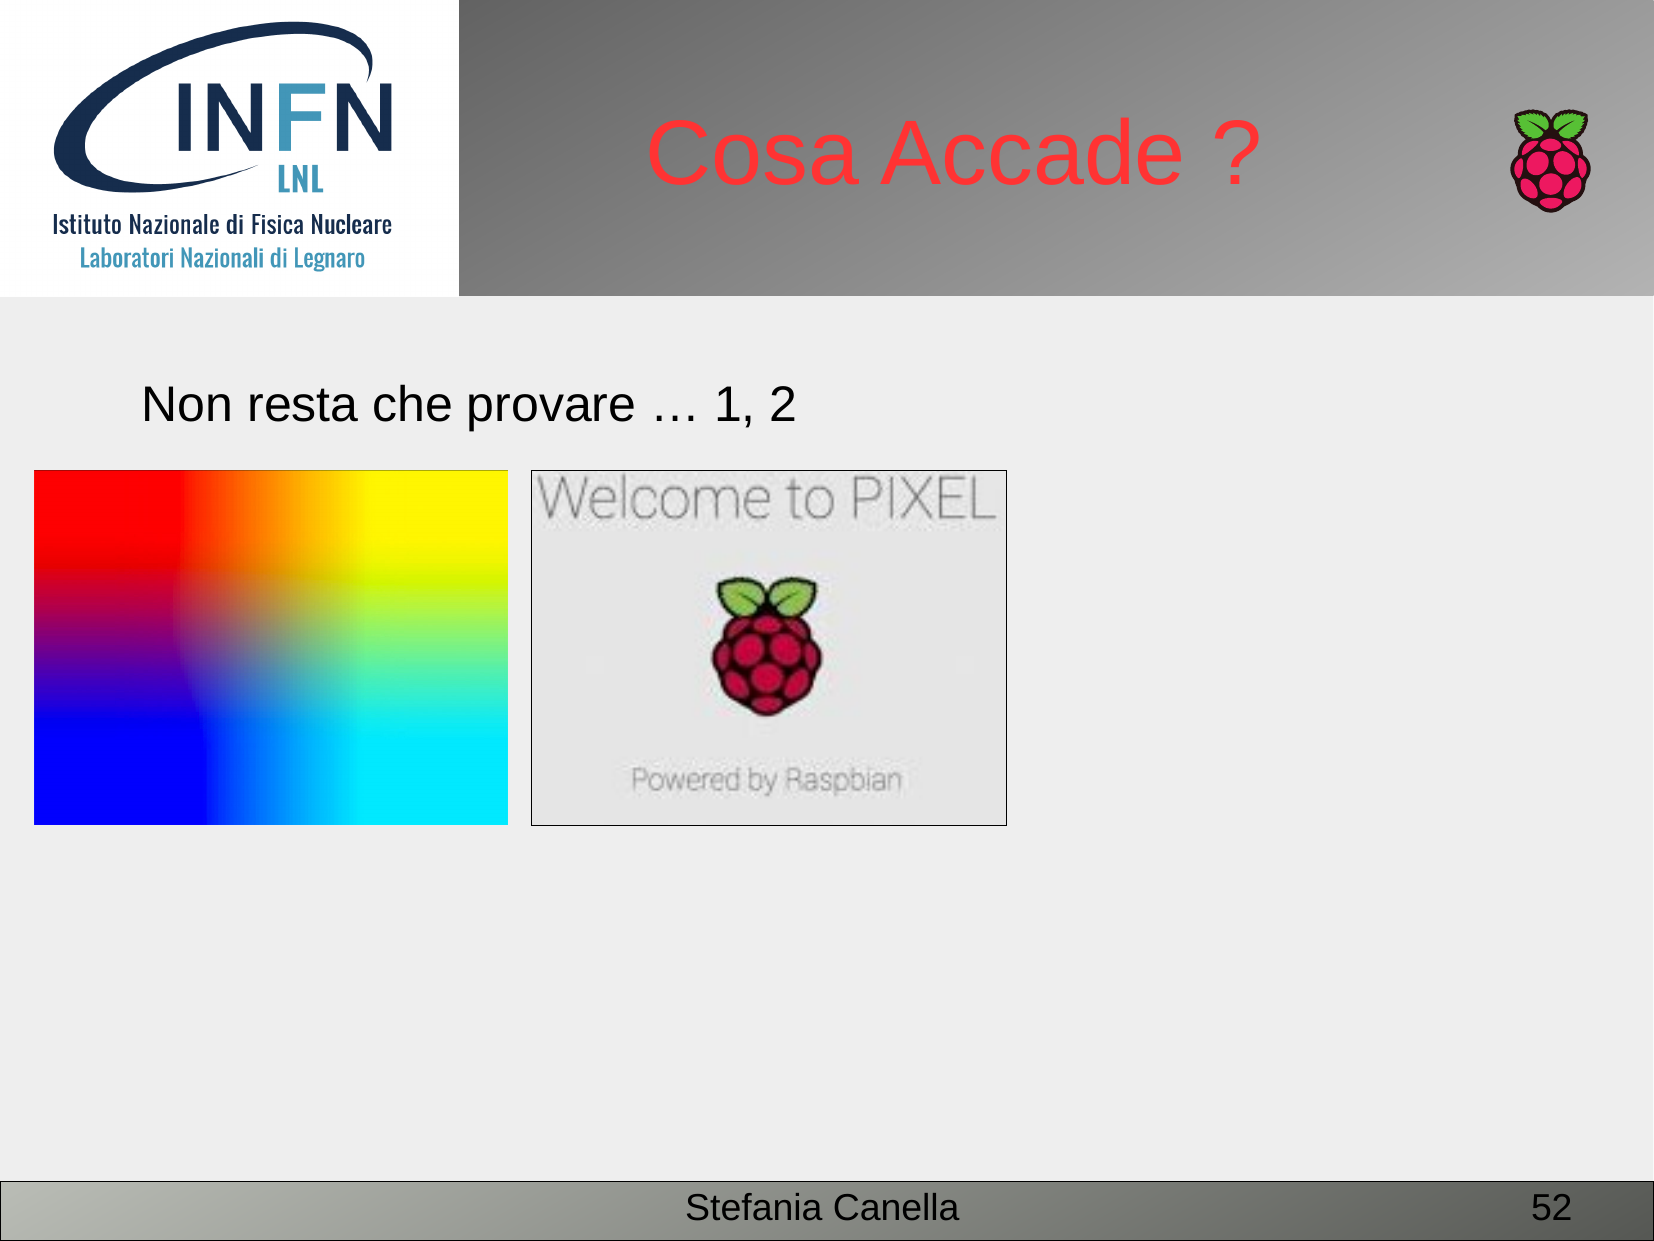

# Cosa Accade ?
Non resta che provare … 1, 2
Stefania Canella